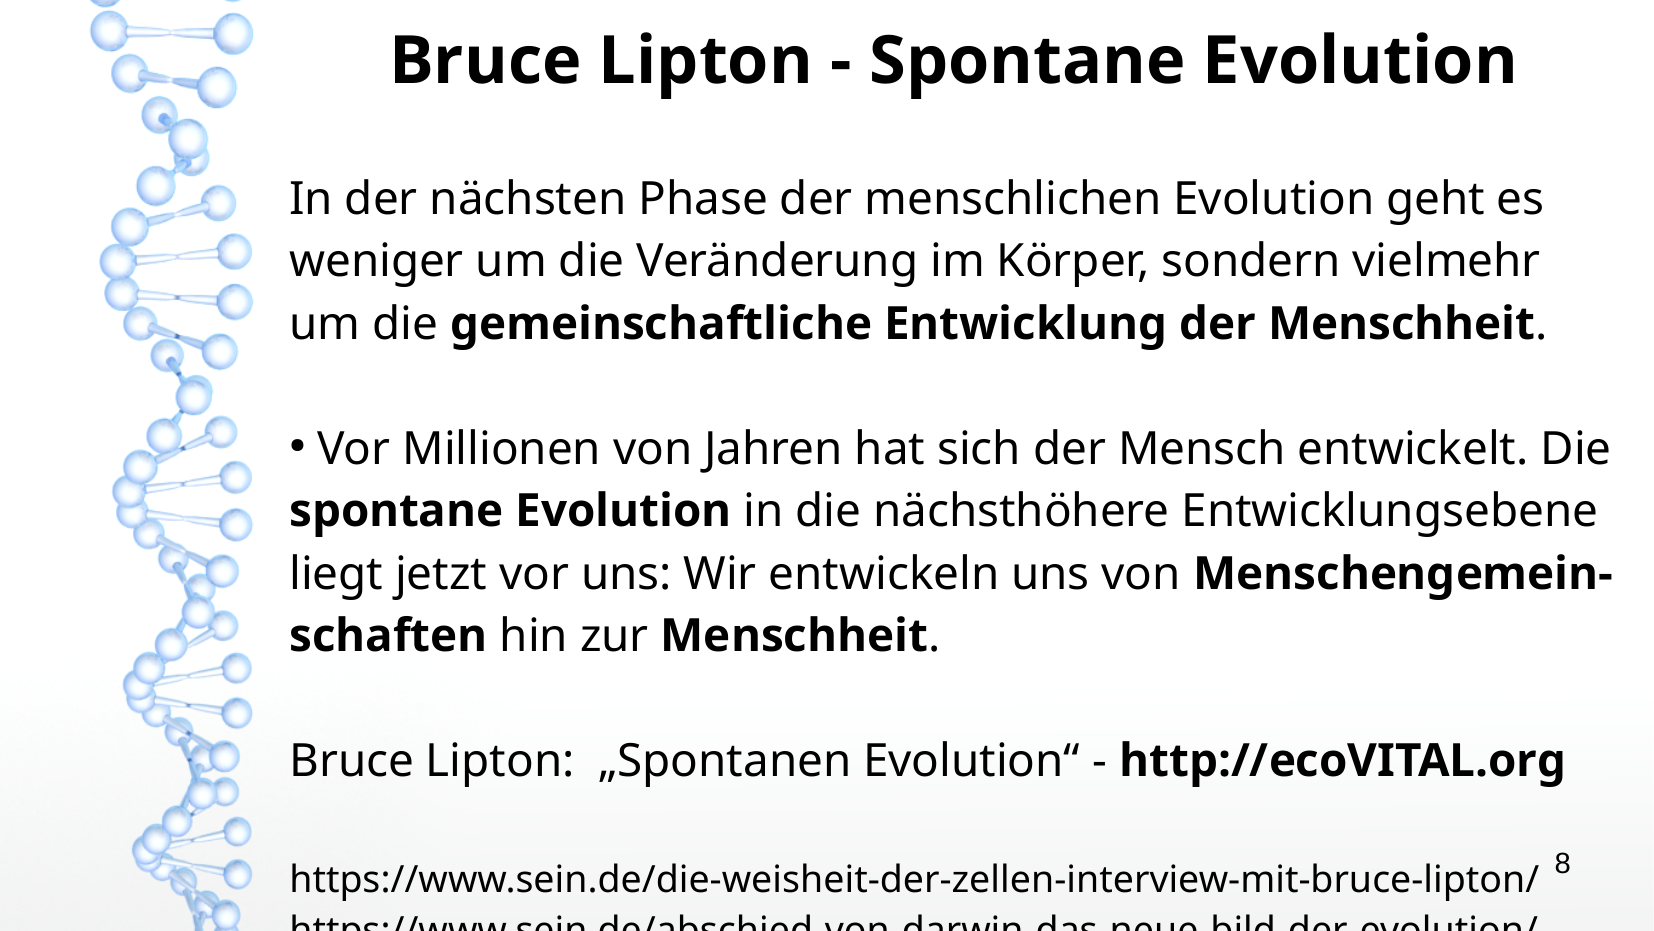

# Bruce Lipton - Spontane Evolution
In der nächsten Phase der menschlichen Evolution geht es weniger um die Veränderung im Körper, sondern vielmehr um die gemeinschaftliche Entwicklung der Menschheit.
 Vor Millionen von Jahren hat sich der Mensch entwickelt. Die spontane Evolution in die nächsthöhere Entwicklungsebene liegt jetzt vor uns: Wir entwickeln uns von Menschengemein- schaften hin zur Menschheit.
Bruce Lipton: „Spontanen Evolution“ - http://ecoVITAL.org
https://www.sein.de/die-weisheit-der-zellen-interview-mit-bruce-lipton/
https://www.sein.de/abschied-von-darwin-das-neue-bild-der-evolution/
8